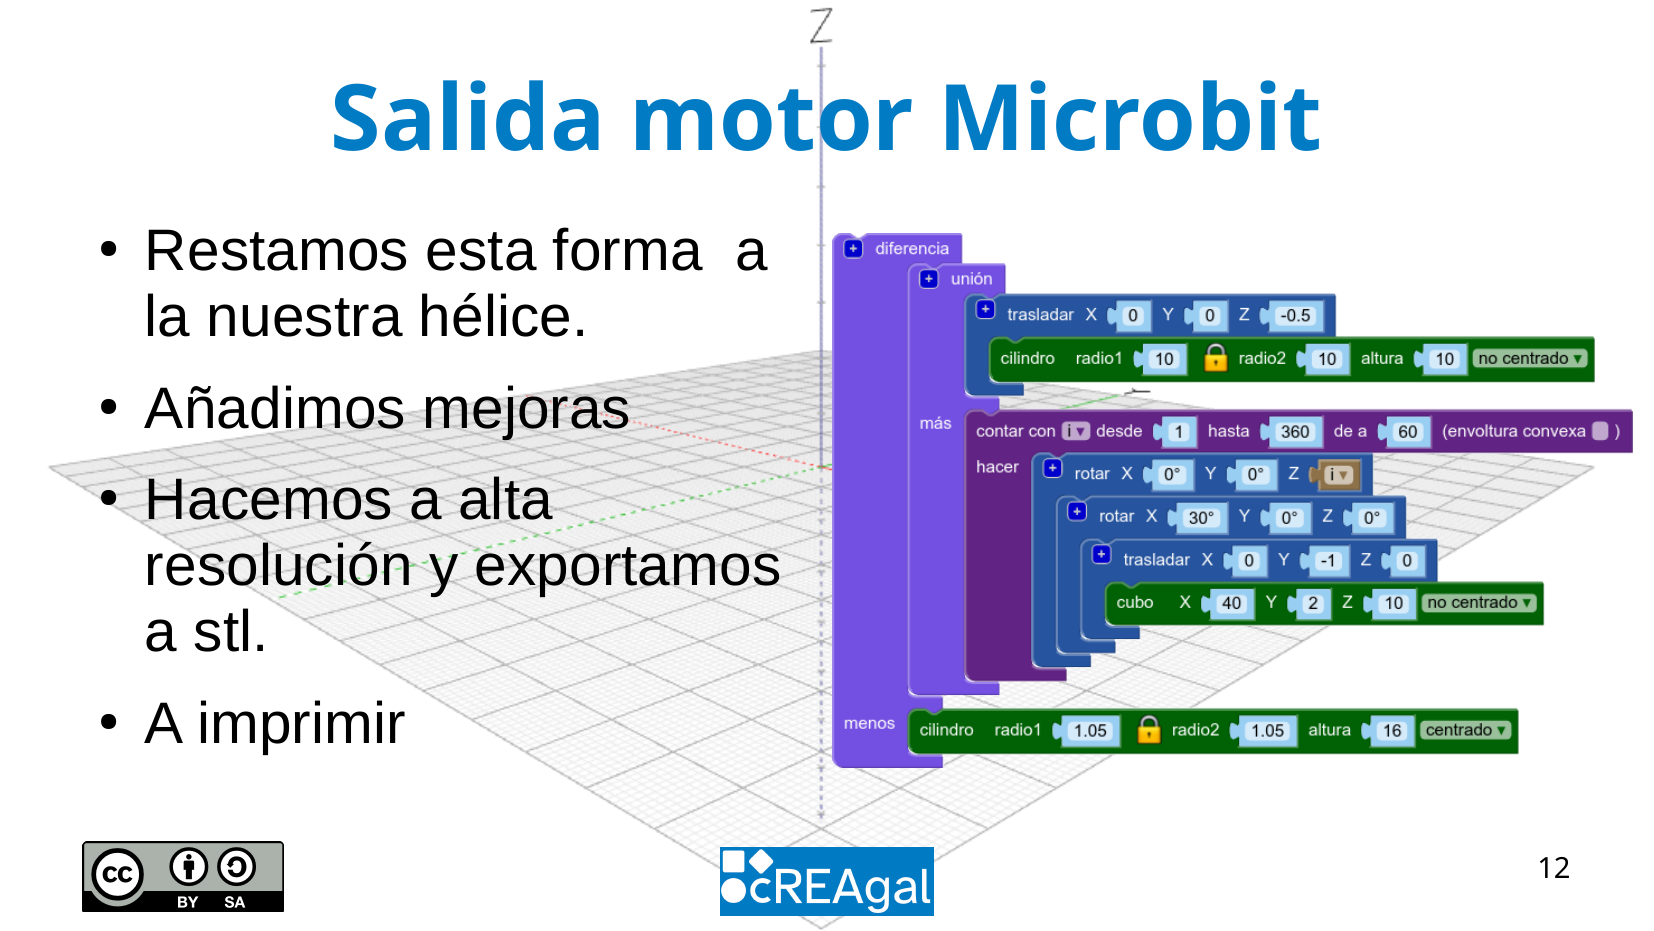

# Salida motor Microbit
Restamos esta forma a la nuestra hélice.
Añadimos mejoras
Hacemos a alta resolución y exportamos a stl.
A imprimir
12